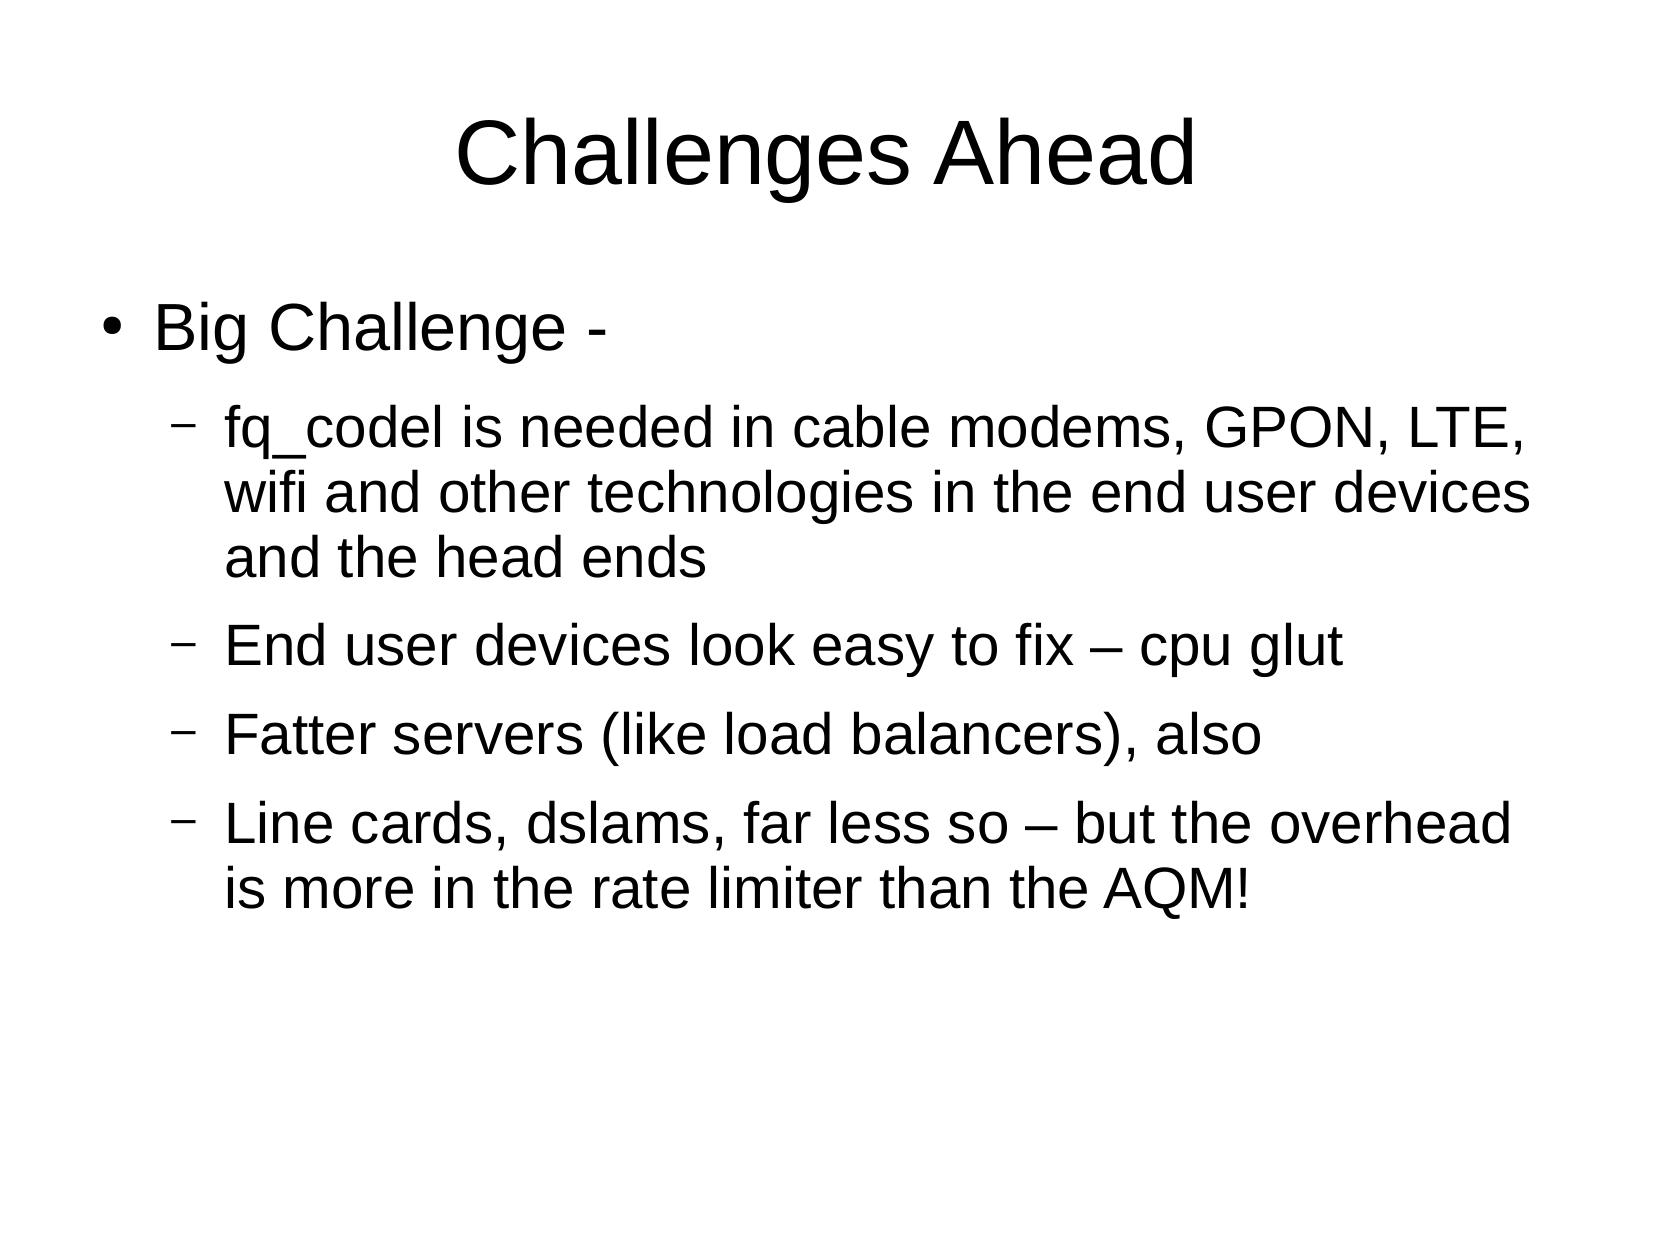

# Challenges Ahead
Big Challenge -
fq_codel is needed in cable modems, GPON, LTE, wifi and other technologies in the end user devices and the head ends
End user devices look easy to fix – cpu glut
Fatter servers (like load balancers), also
Line cards, dslams, far less so – but the overhead is more in the rate limiter than the AQM!